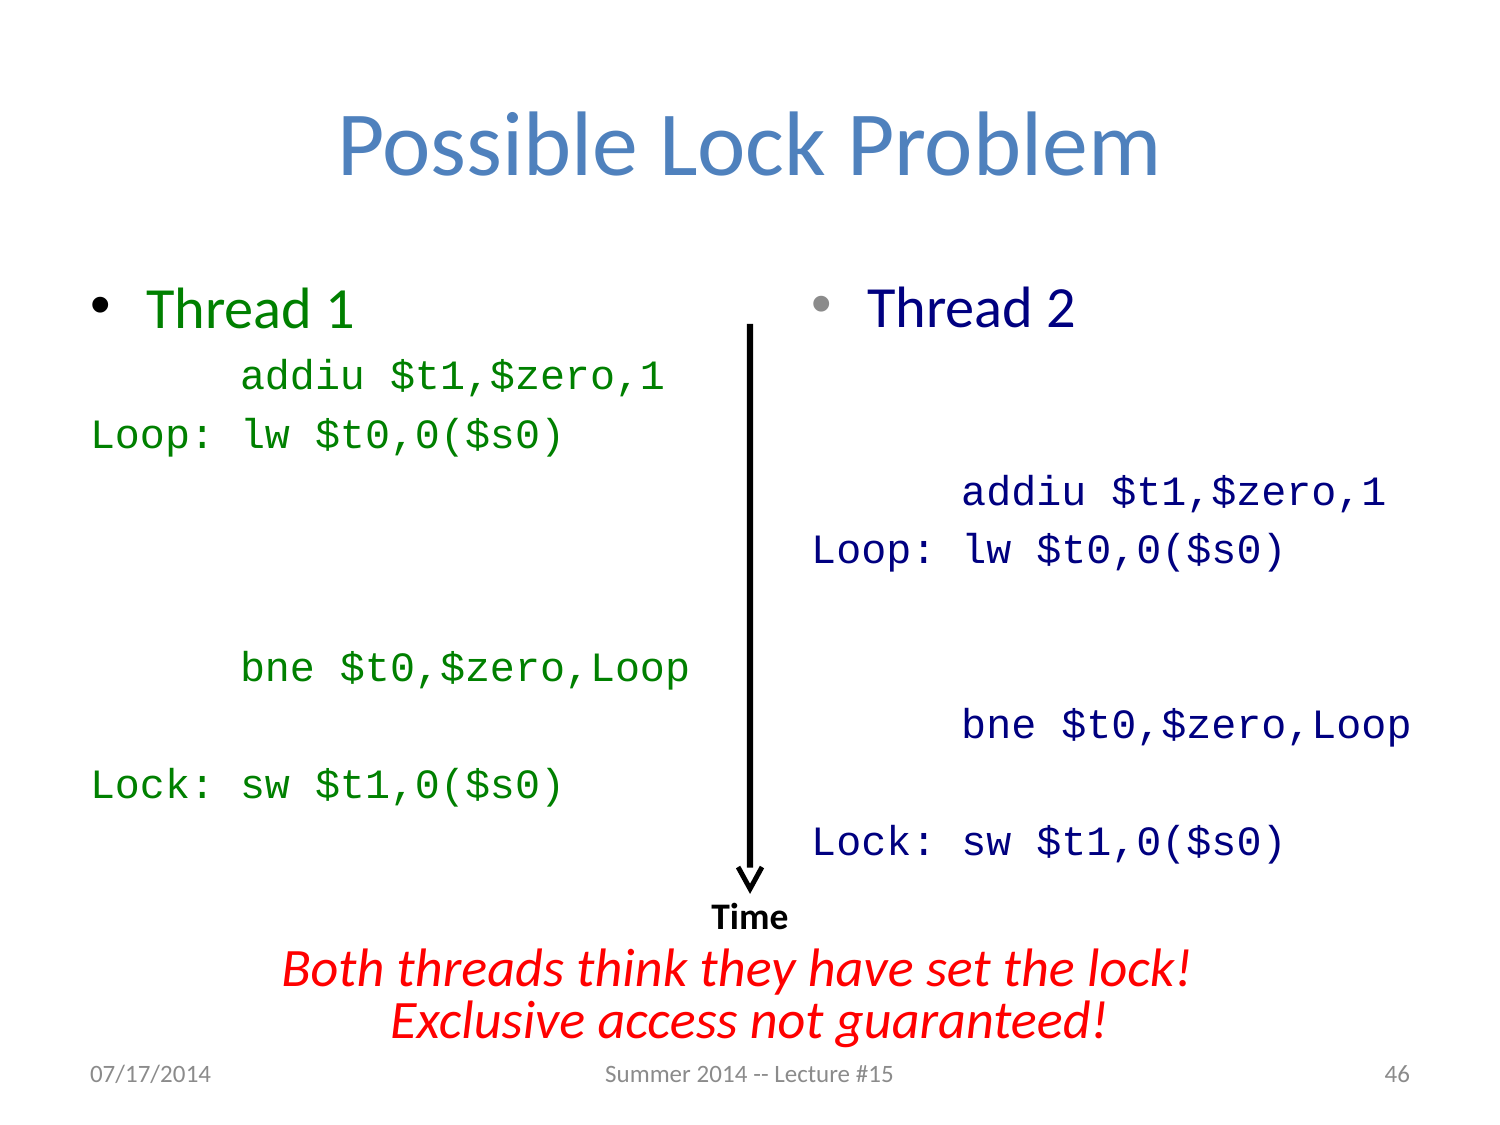

# Possible Lock Problem
Thread 2
 addiu $t1,$zero,1
Loop: lw $t0,0($s0)
 bne $t0,$zero,Loop
Lock: sw $t1,0($s0)
Thread 1
 addiu $t1,$zero,1
Loop: lw $t0,0($s0)
 bne $t0,$zero,Loop
Lock: sw $t1,0($s0)
Time
Both threads think they have set the lock!
Exclusive access not guaranteed!
07/17/2014
Summer 2014 -- Lecture #15